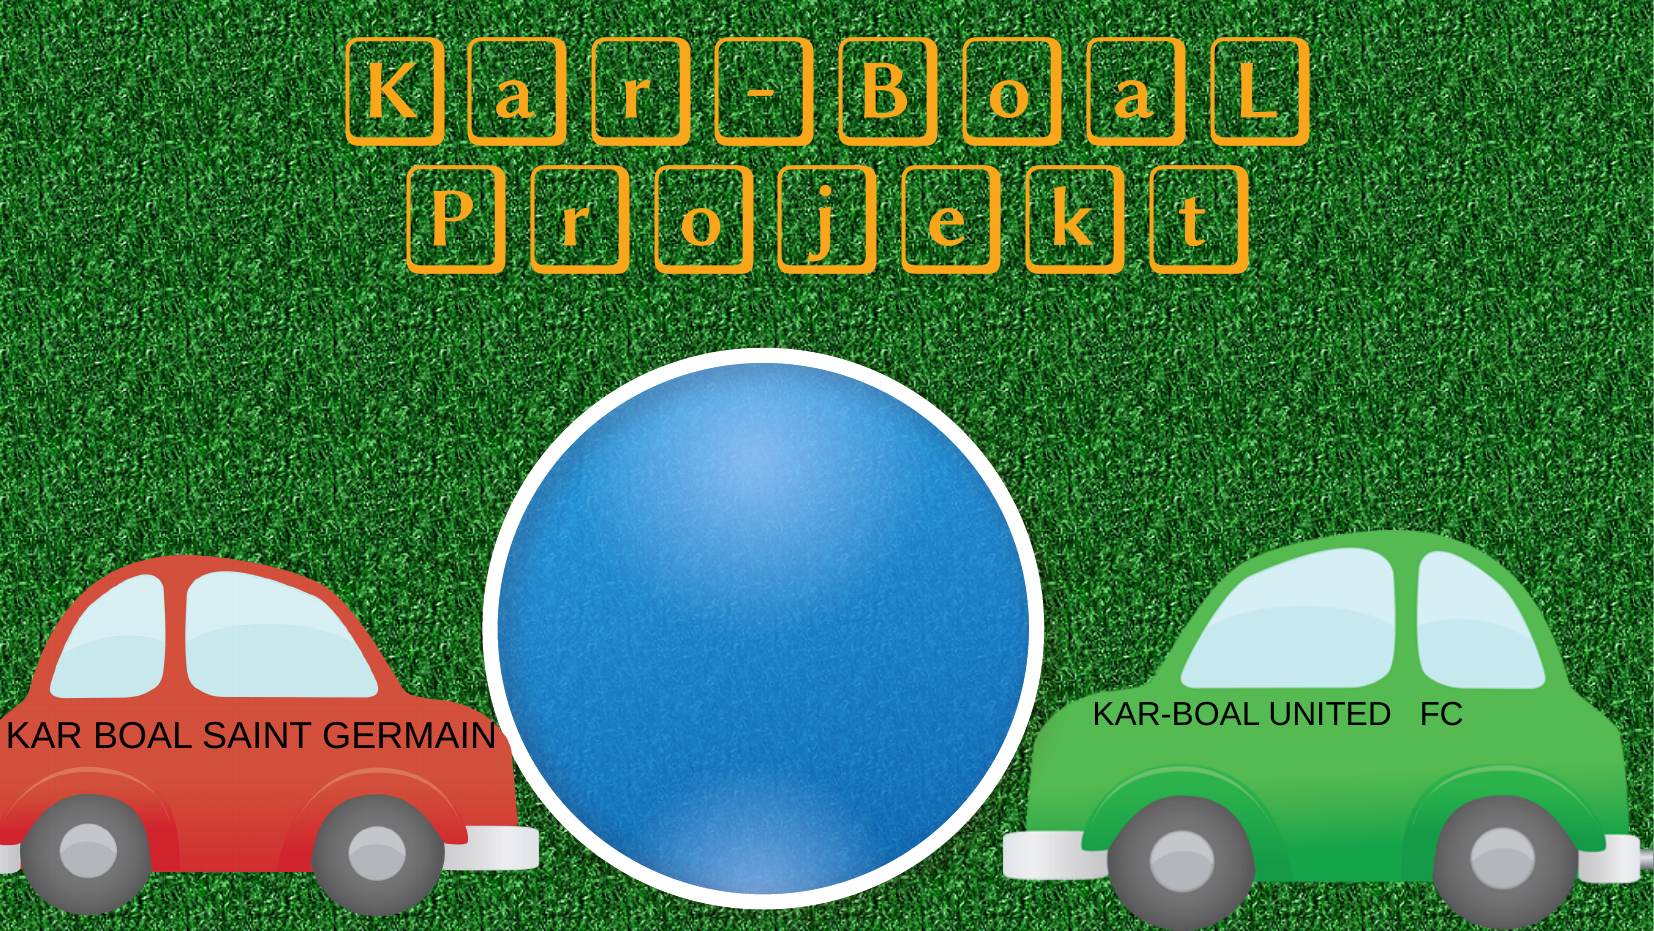

# Kar-BoaL Projekt
 KAR-BOAL UNITED FC
KAR BOAL SAINT GERMAIN